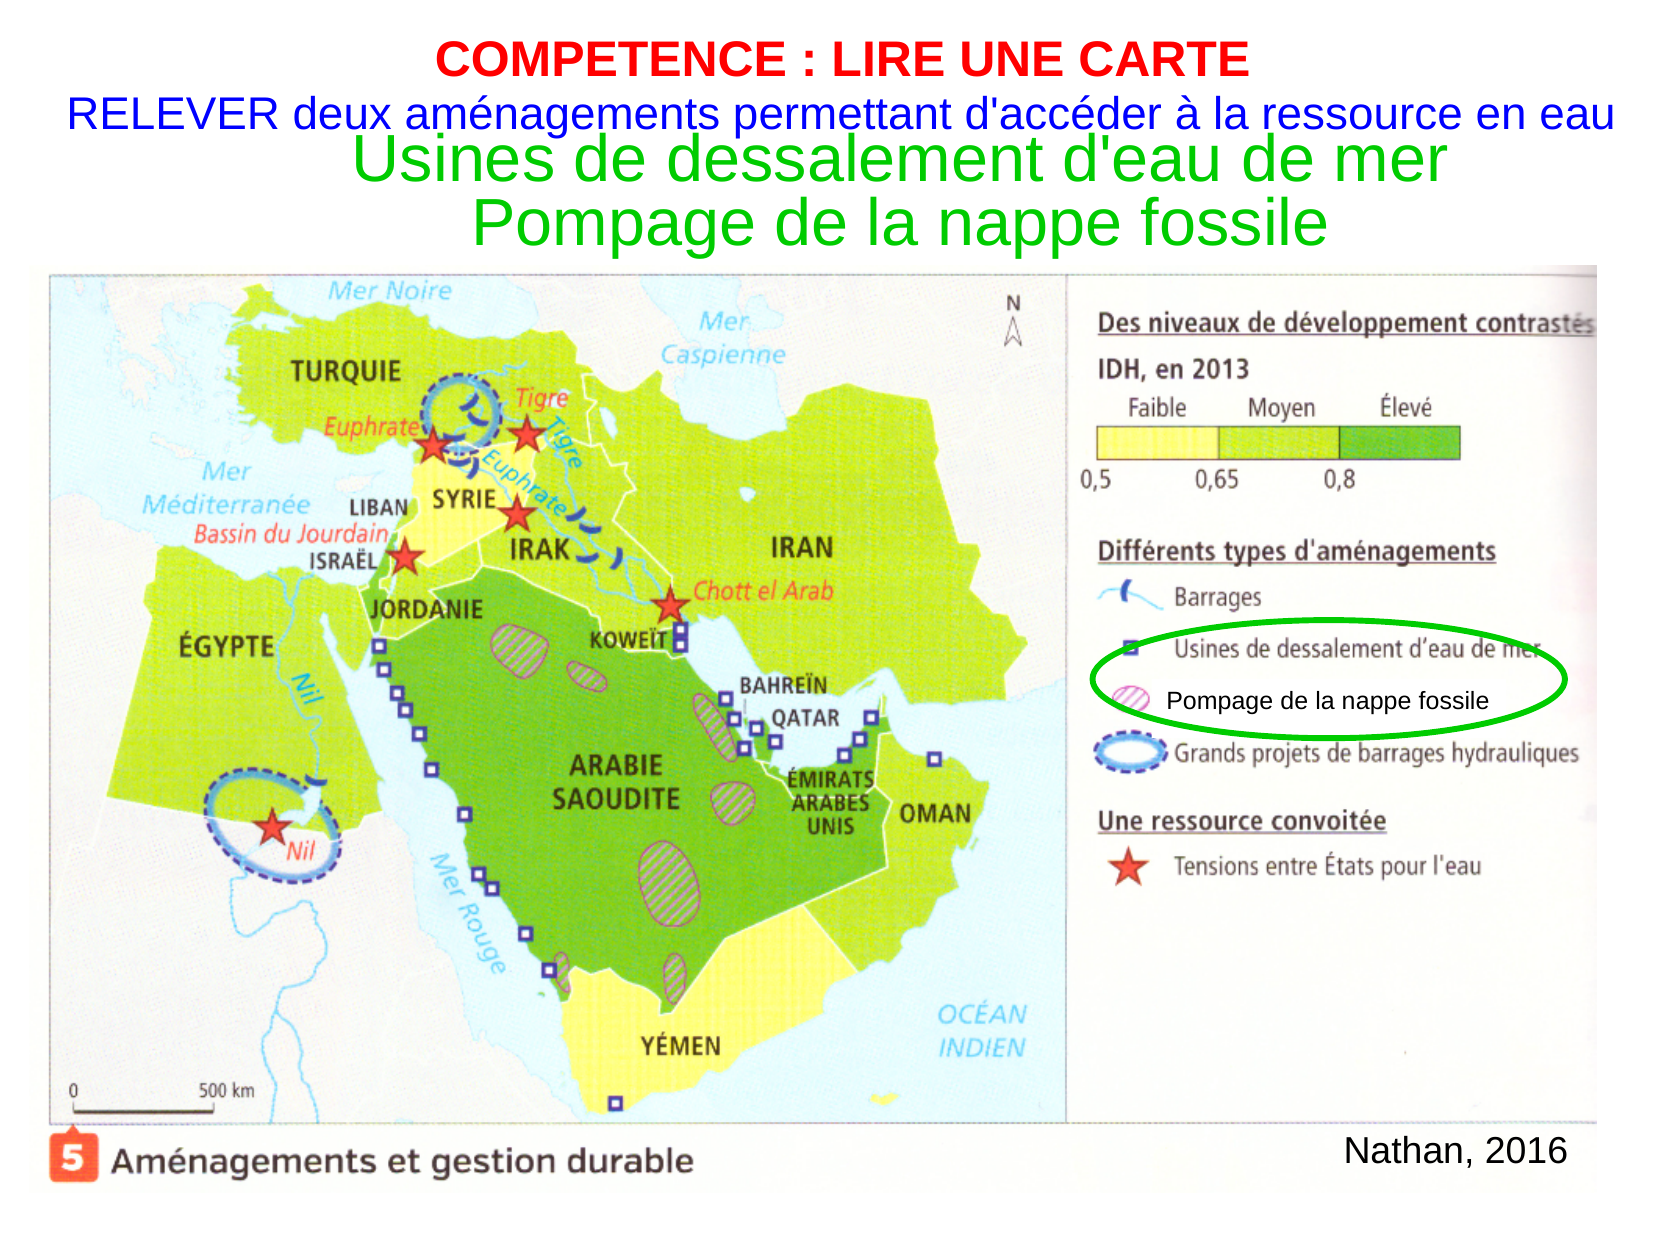

COMPETENCE : LIRE UNE CARTE
# RELEVER deux aménagements permettant d'accéder à la ressource en eau
Usines de dessalement d'eau de mer
Pompage de la nappe fossile
Pompage de la nappe fossile
Nathan, 2016